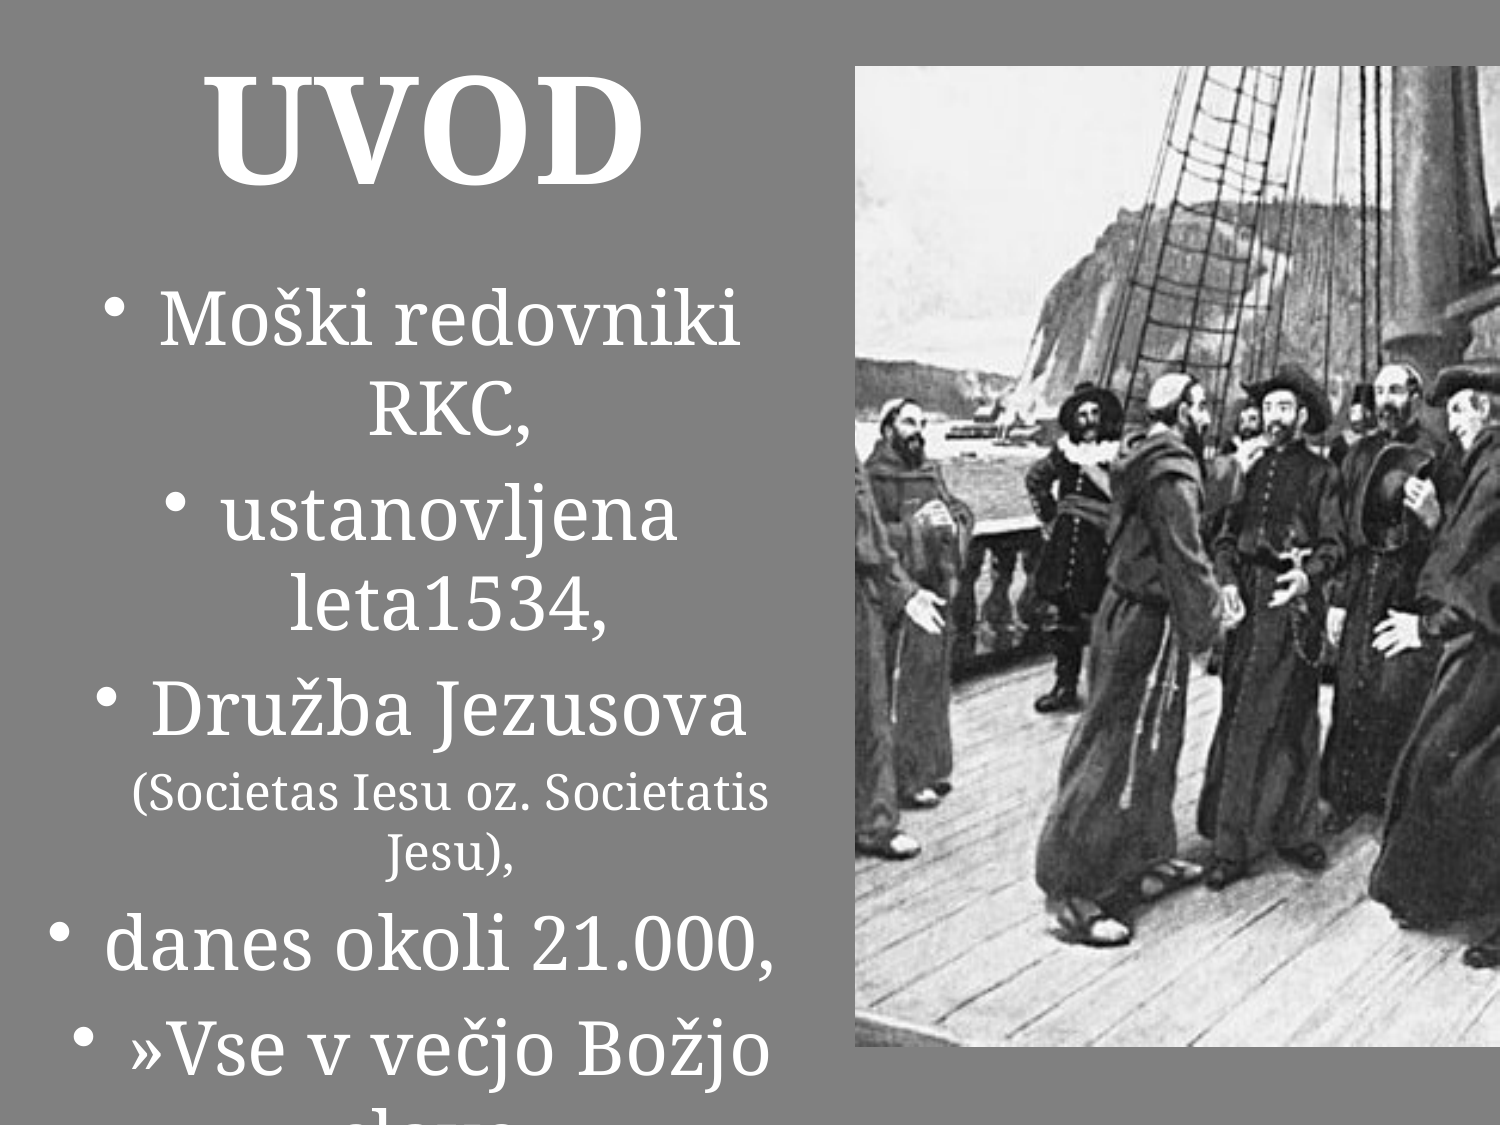

# UVOD
Moški redovniki RKC,
ustanovljena leta1534,
Družba Jezusova
	(Societas Iesu oz. Societatis Jesu),
danes okoli 21.000,
»Vse v večjo Božjo slavo«
	(Ad maiorem Dei gloriam).